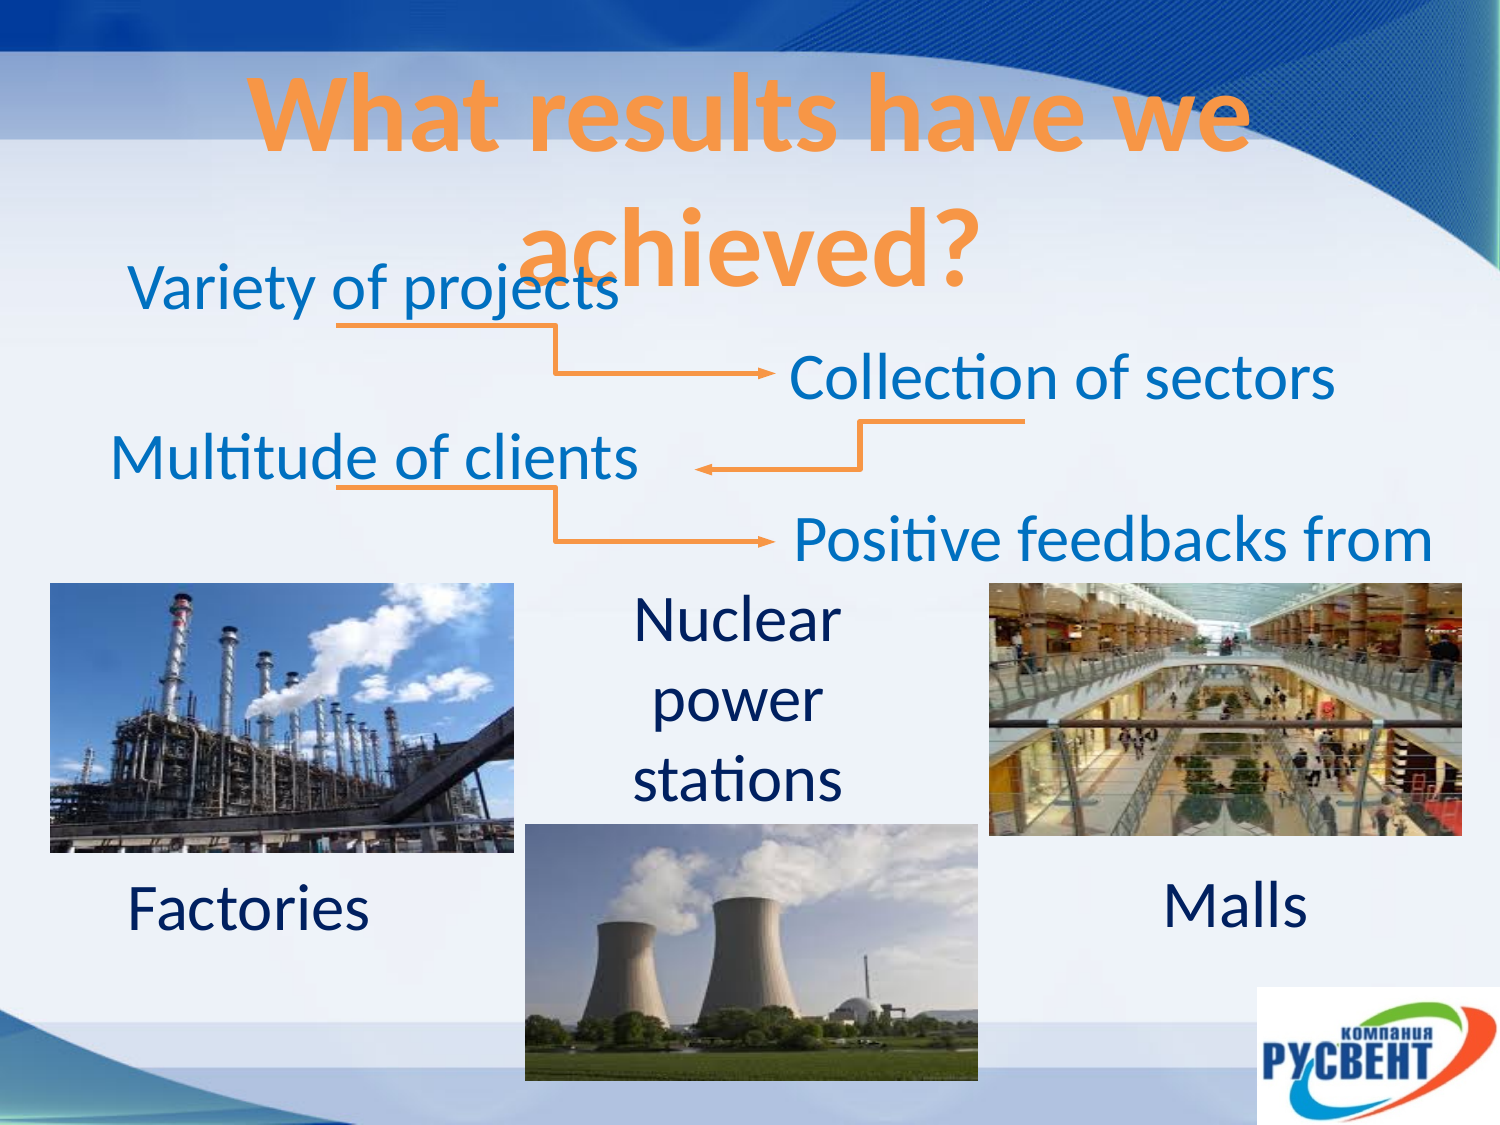

# What results have we achieved?
Variety of projects
Collection of sectors
Multitude of clients
Positive feedbacks from
Nuclear power stations
Malls
Factories